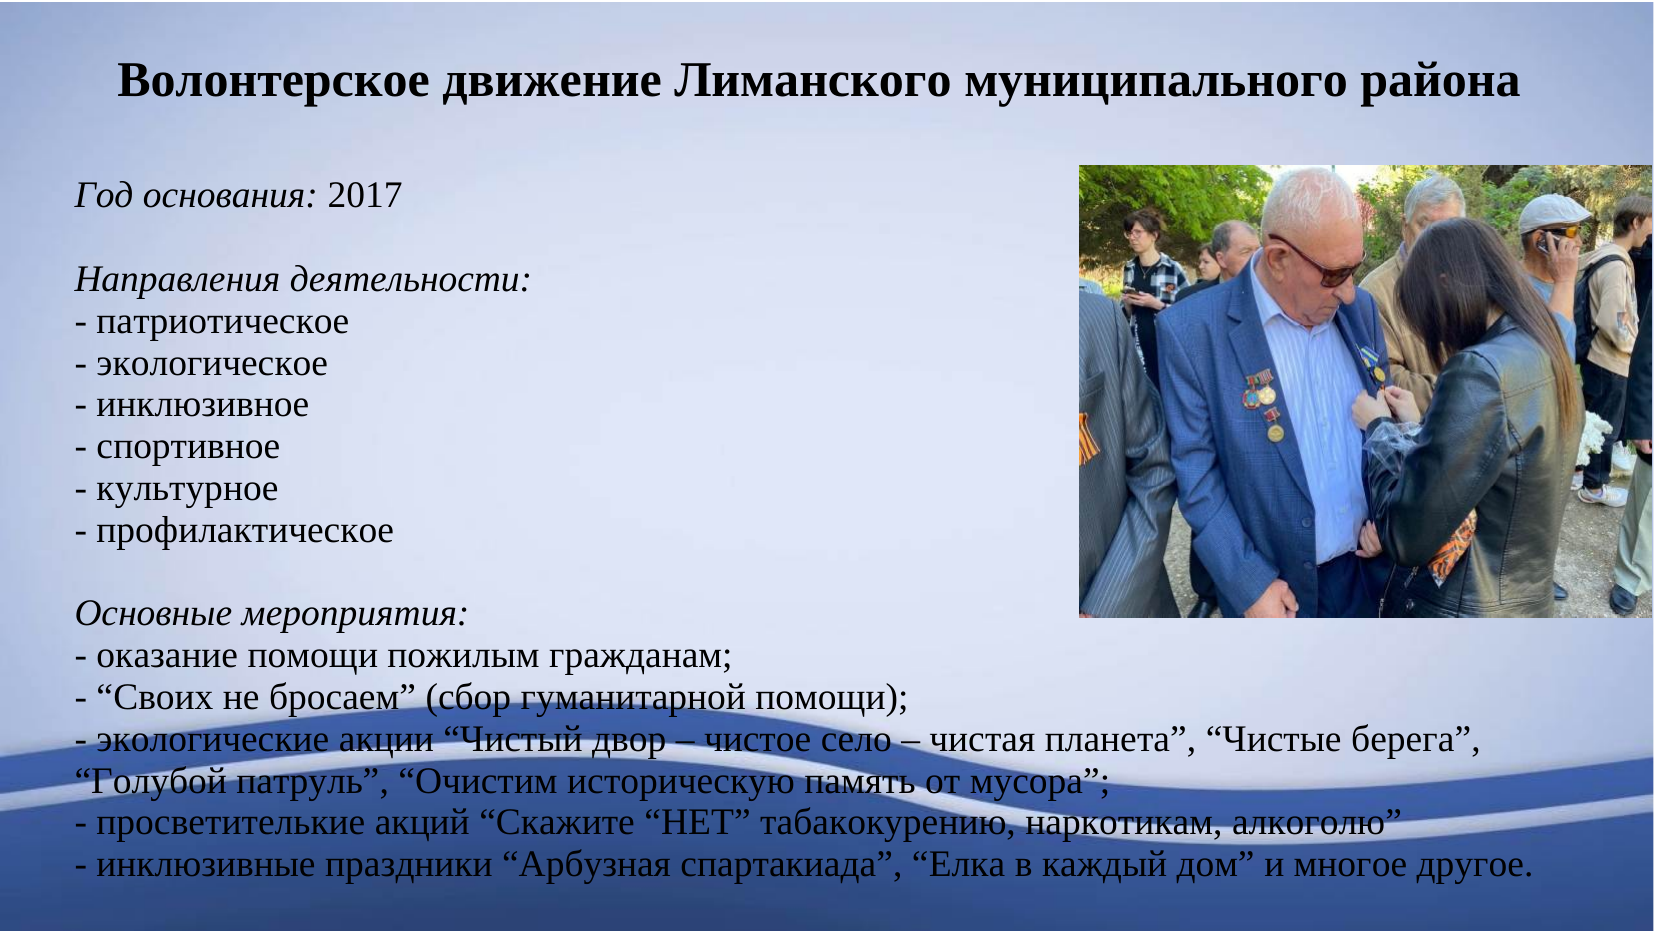

Волонтерское движение Лиманского муниципального района
#
Год основания: 2017
Направления деятельности:
- патриотическое
- экологическое
- инклюзивное
- спортивное
- культурное
- профилактическое
Основные мероприятия:
- оказание помощи пожилым гражданам;
- “Своих не бросаем” (сбор гуманитарной помощи);
- экологические акции “Чистый двор – чистое село – чистая планета”, “Чистые берега”, “Голубой патруль”, “Очистим историческую память от мусора”;
- просветителькие акций “Скажите “НЕТ” табакокурению, наркотикам, алкоголю”
- инклюзивные праздники “Арбузная спартакиада”, “Елка в каждый дом” и многое другое.